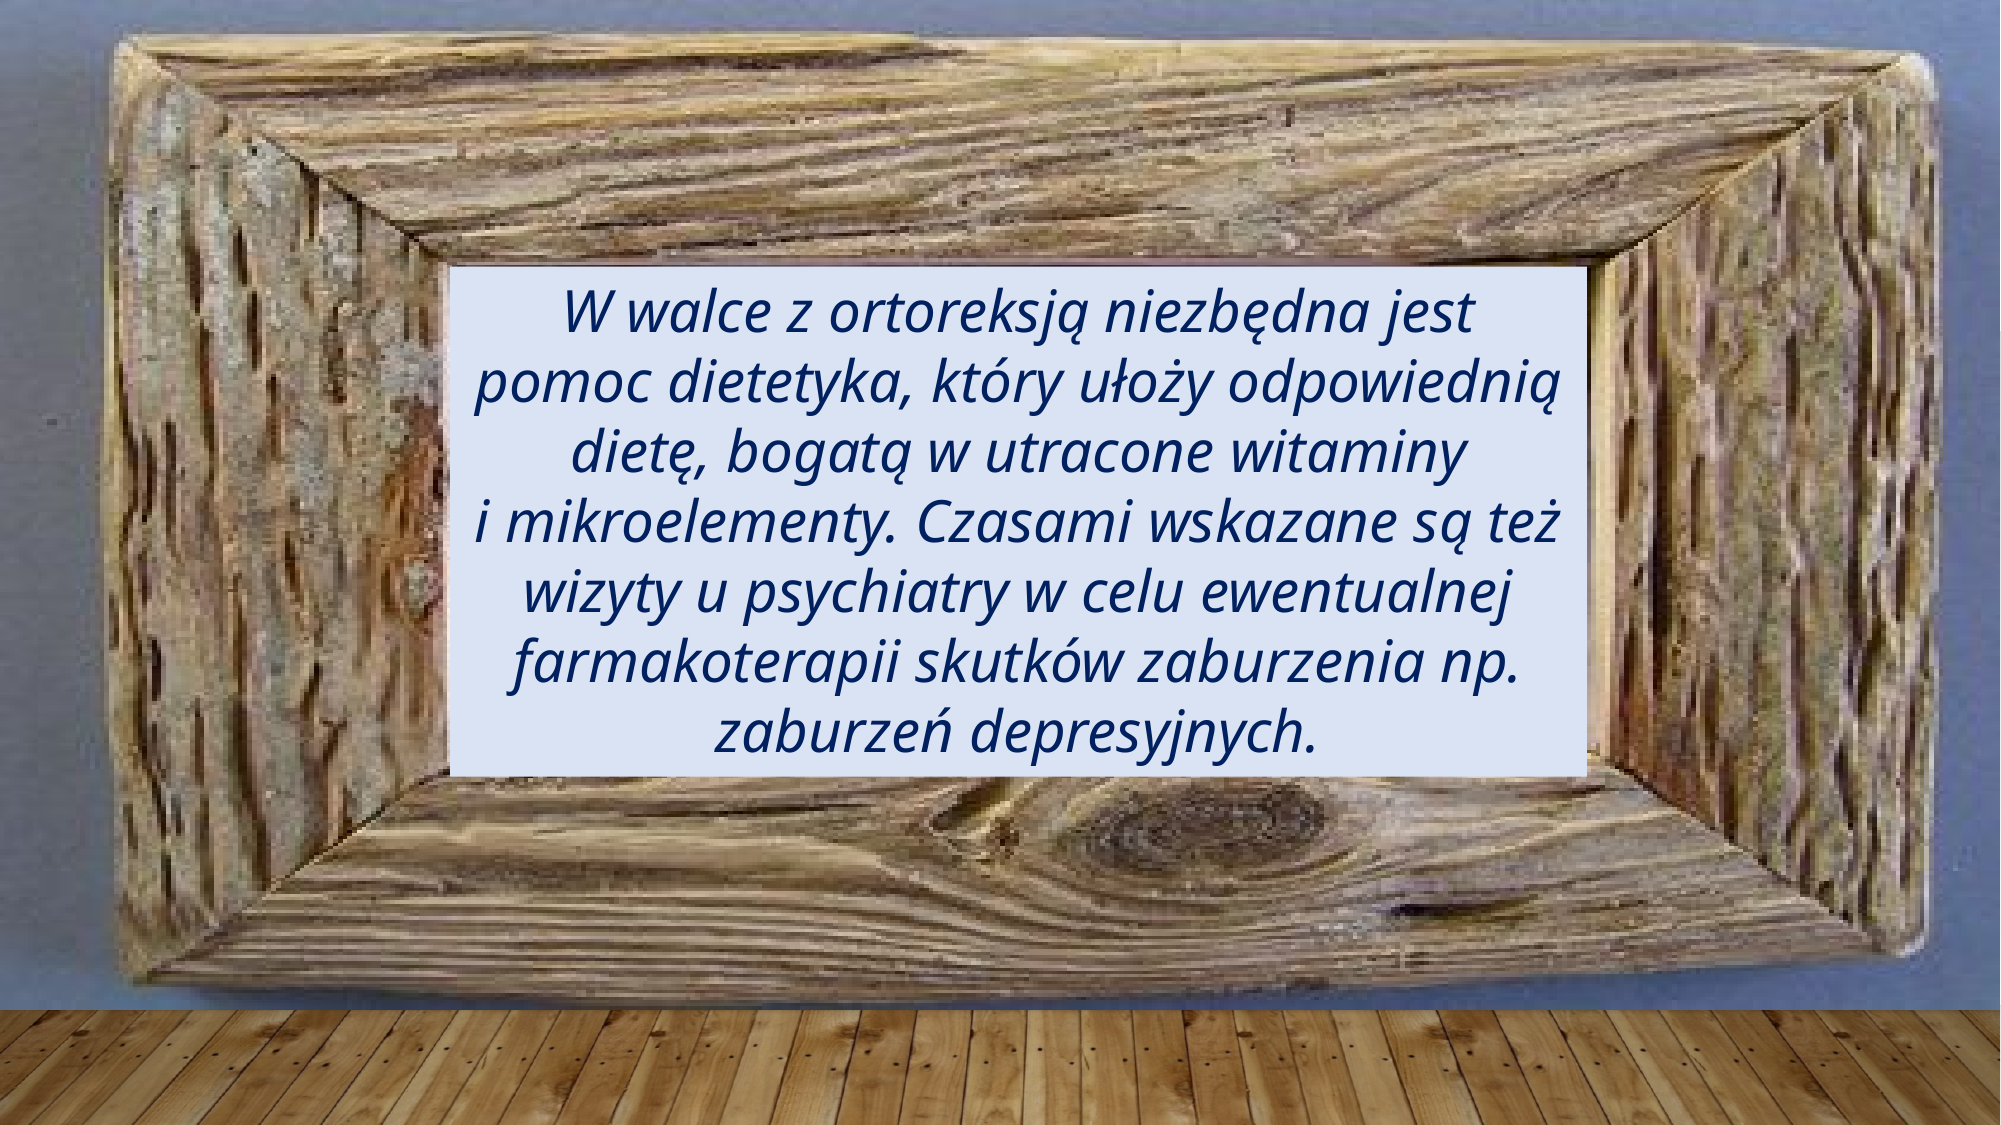

W walce z ortoreksją niezbędna jest pomoc dietetyka, który ułoży odpowiednią dietę, bogatą w utracone witaminy i mikroelementy. Czasami wskazane są też wizyty u psychiatry w celu ewentualnej farmakoterapii skutków zaburzenia np. zaburzeń depresyjnych.